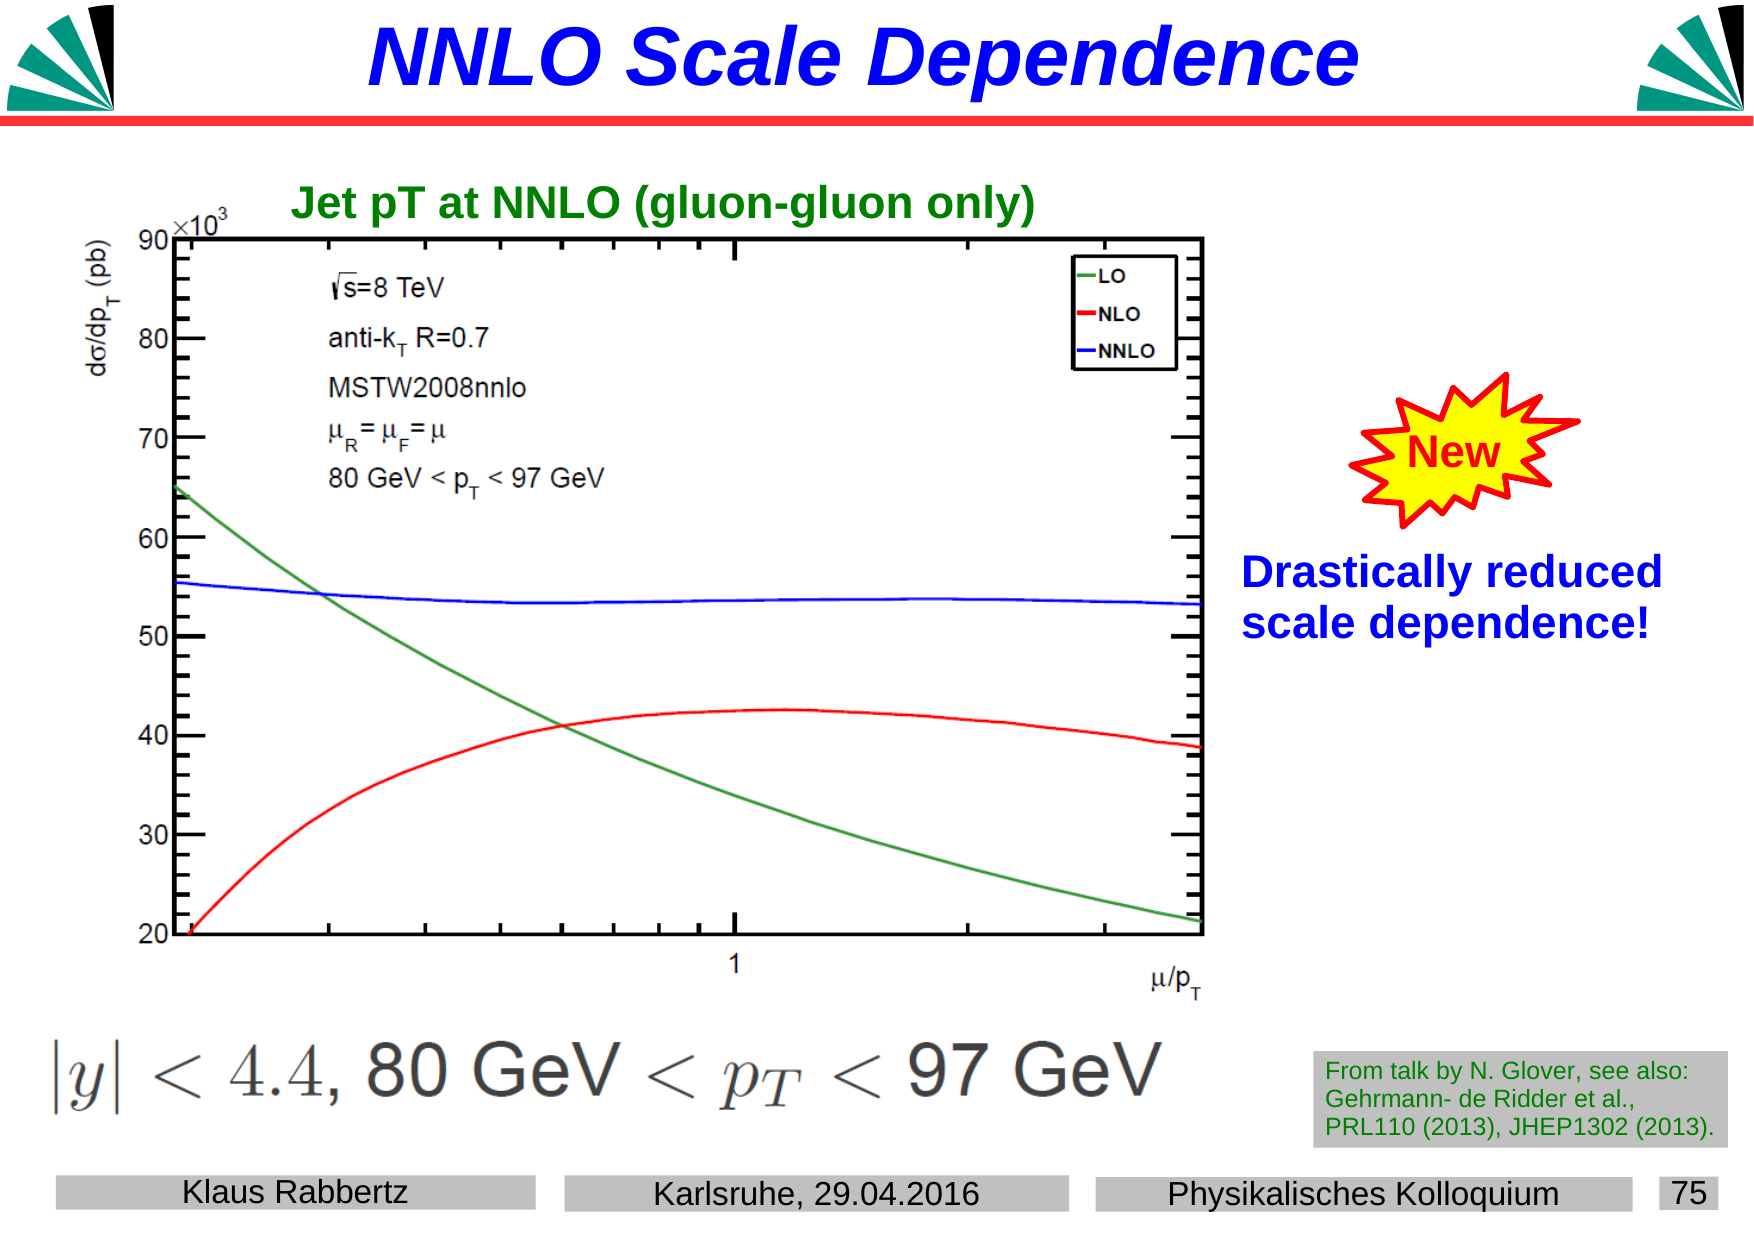

# NNLO Scale Dependence
Jet pT at NNLO (gluon-gluon only)
New
Drastically reduced
scale dependence!
From talk by N. Glover, see also:
Gehrmann- de Ridder et al.,
PRL110 (2013), JHEP1302 (2013).